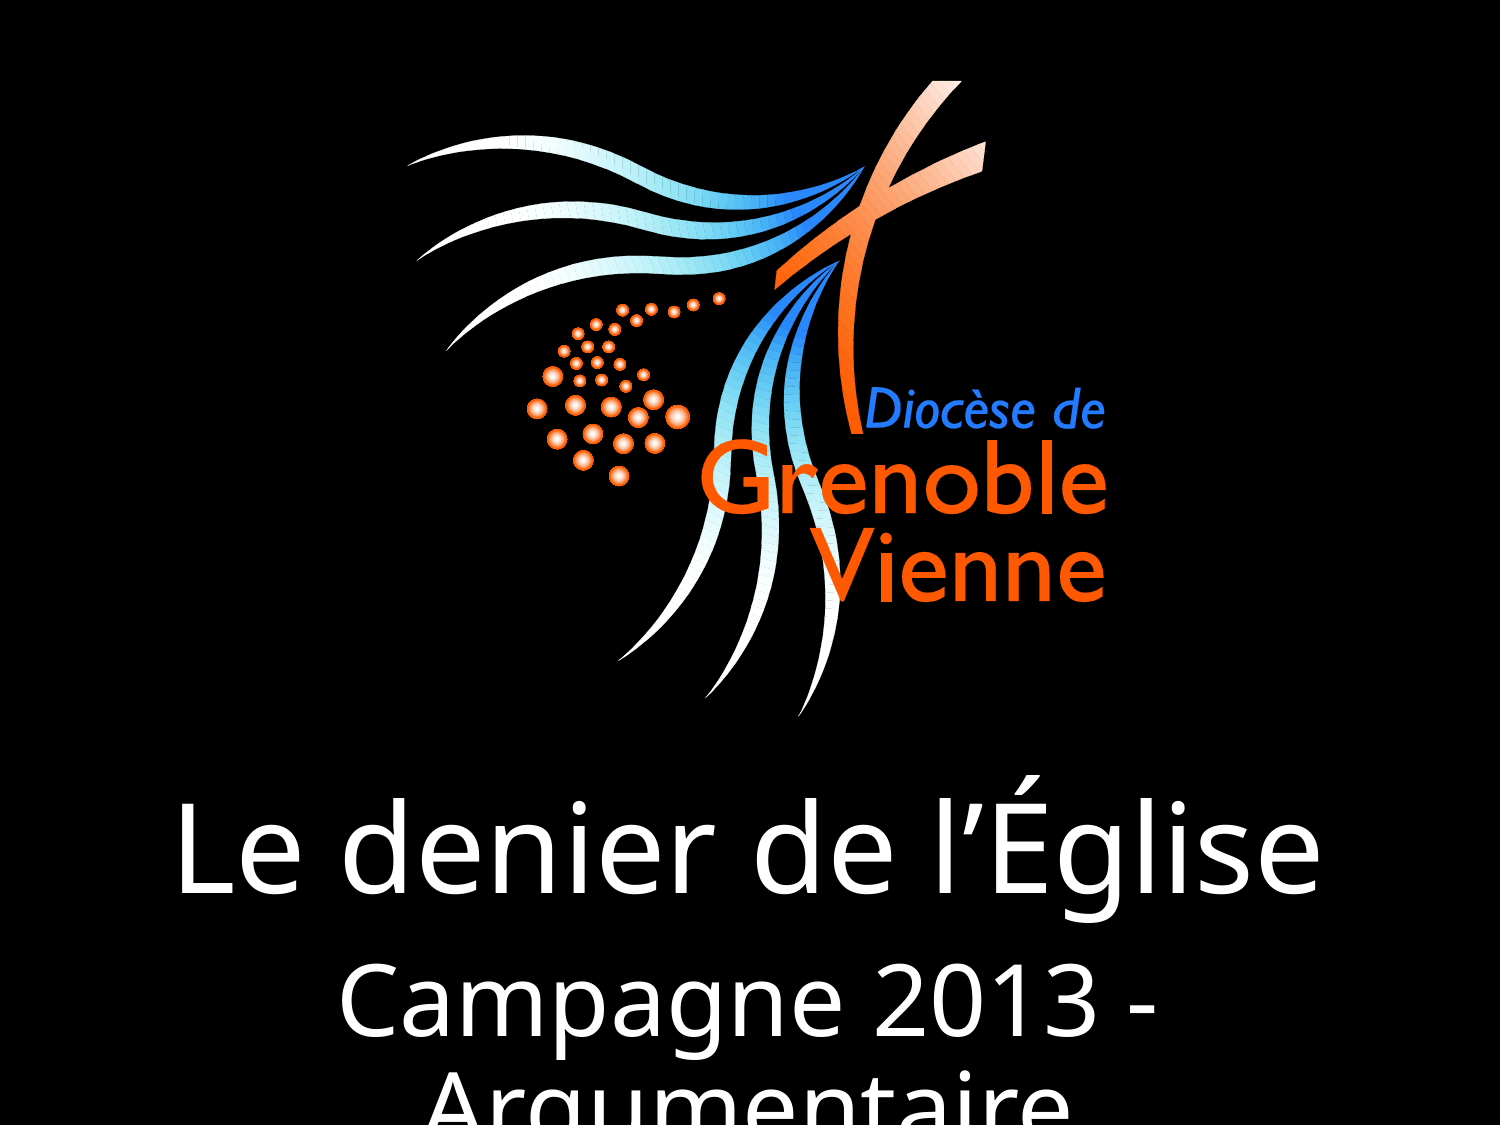

# Le denier de l’Église
Campagne 2013 - Argumentaire